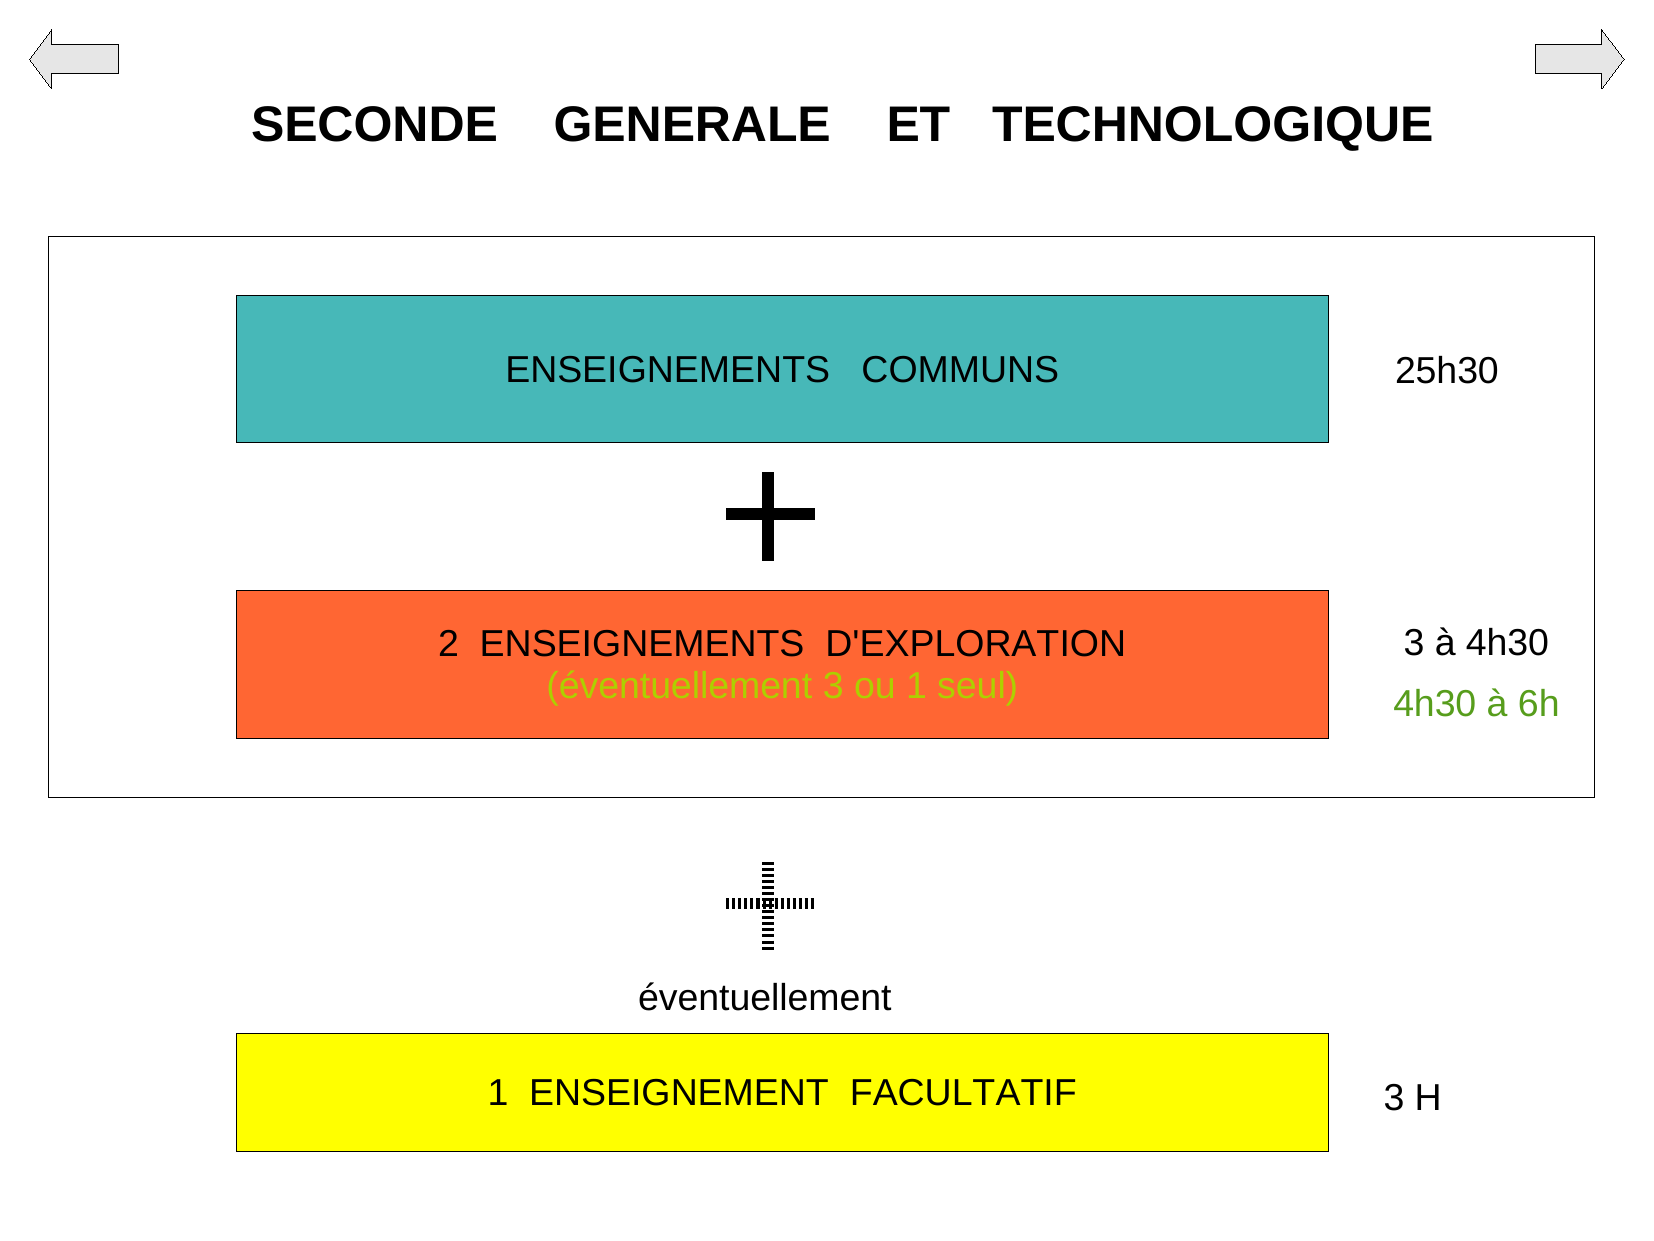

SECONDE GENERALE ET TECHNOLOGIQUE
ENSEIGNEMENTS COMMUNS
25h30
2 ENSEIGNEMENTS D'EXPLORATION
(éventuellement 3 ou 1 seul)
3 à 4h30
4h30 à 6h
 éventuellement
1 ENSEIGNEMENT FACULTATIF
 3 H